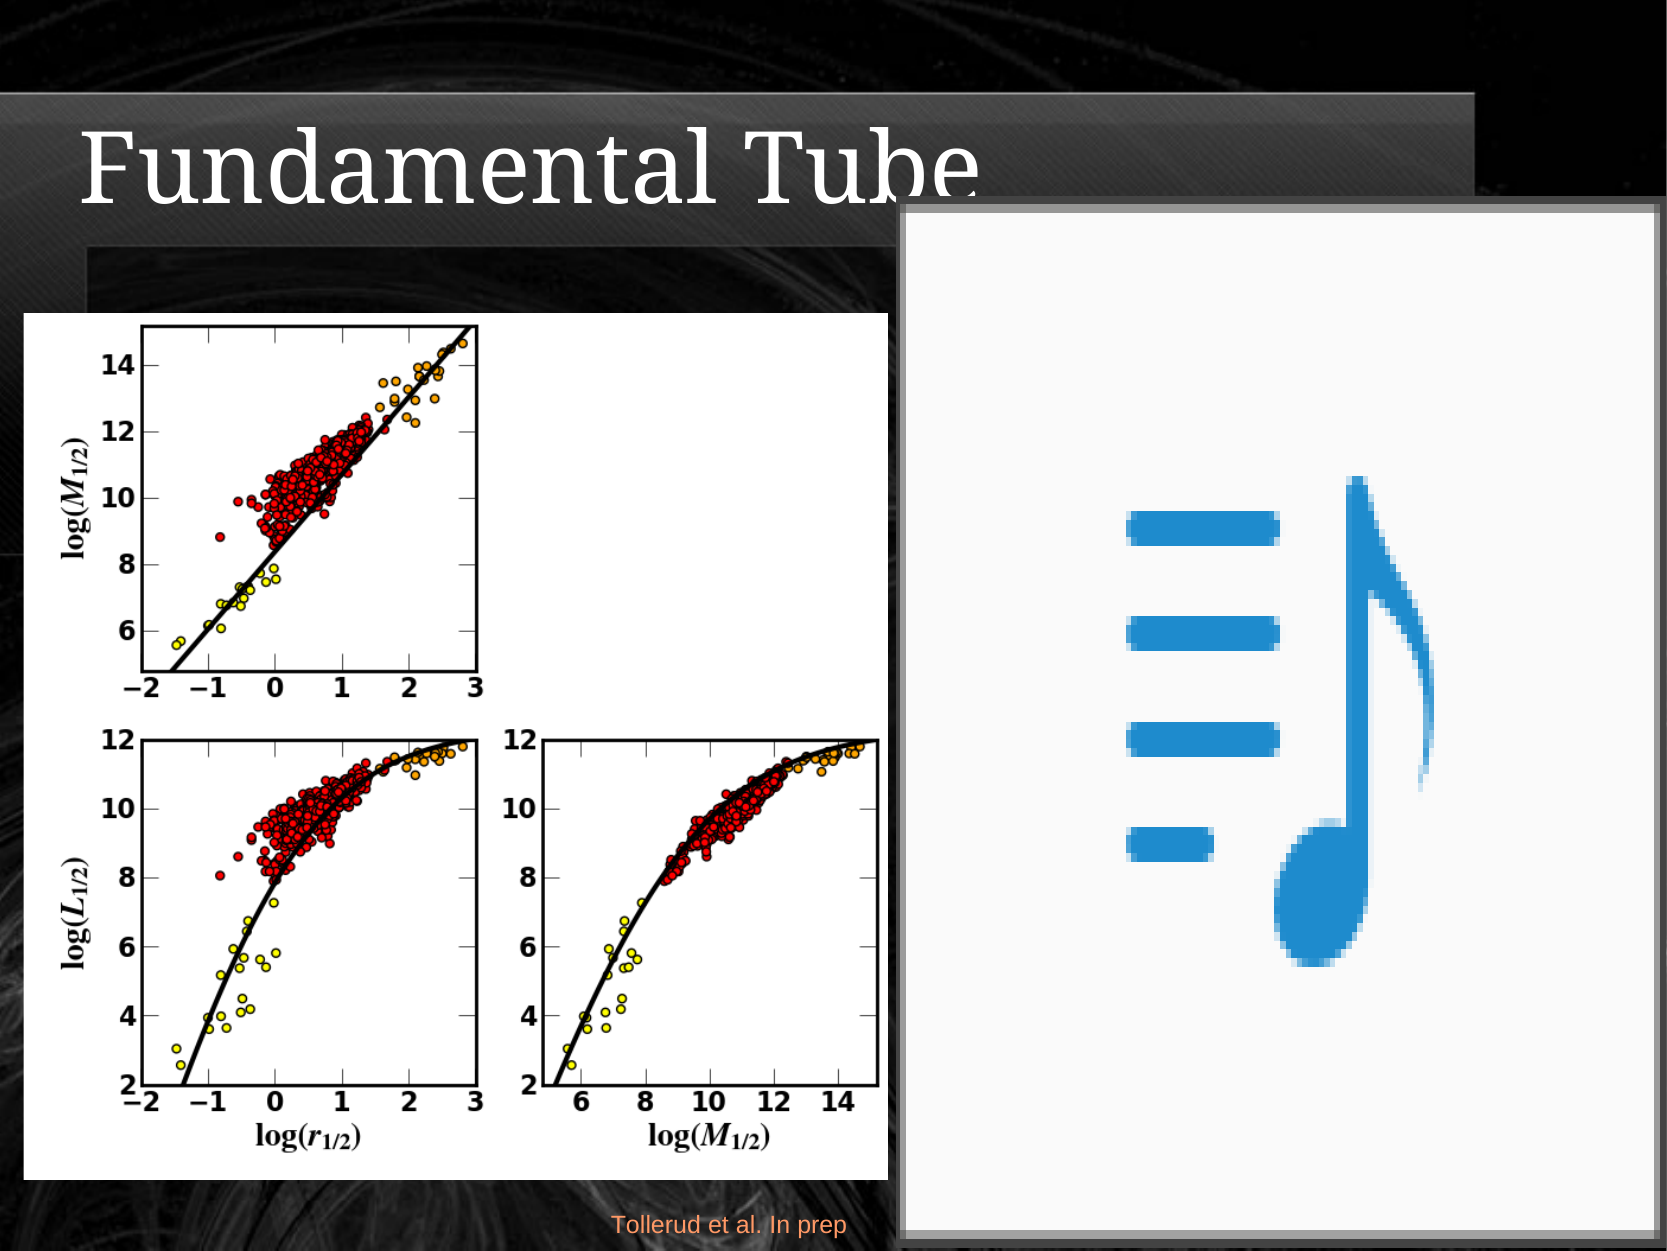

# Fundamental Tube
Tollerud et al. In prep